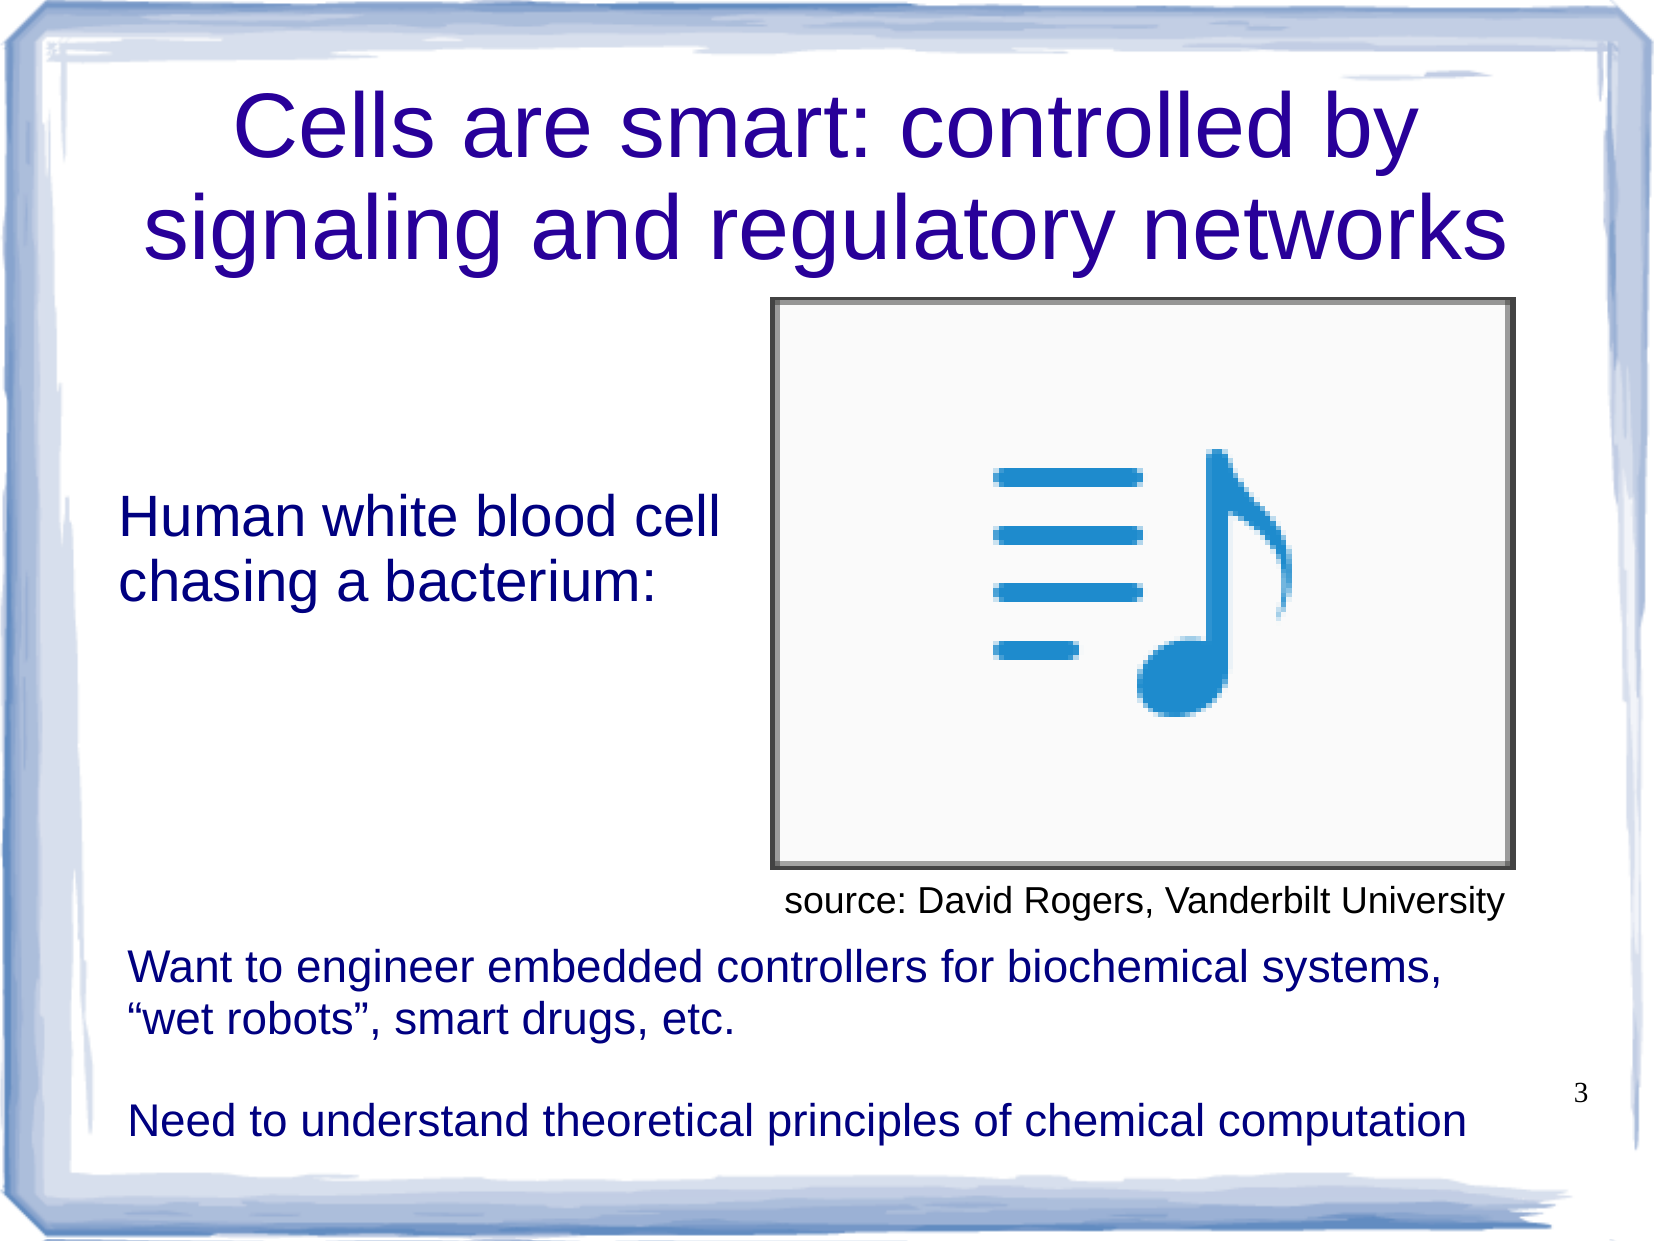

# Cells are smart: controlled by signaling and regulatory networks
Human white blood cell chasing a bacterium:
source: David Rogers, Vanderbilt University
Want to engineer embedded controllers for biochemical systems, “wet robots”, smart drugs, etc.
Need to understand theoretical principles of chemical computation
3